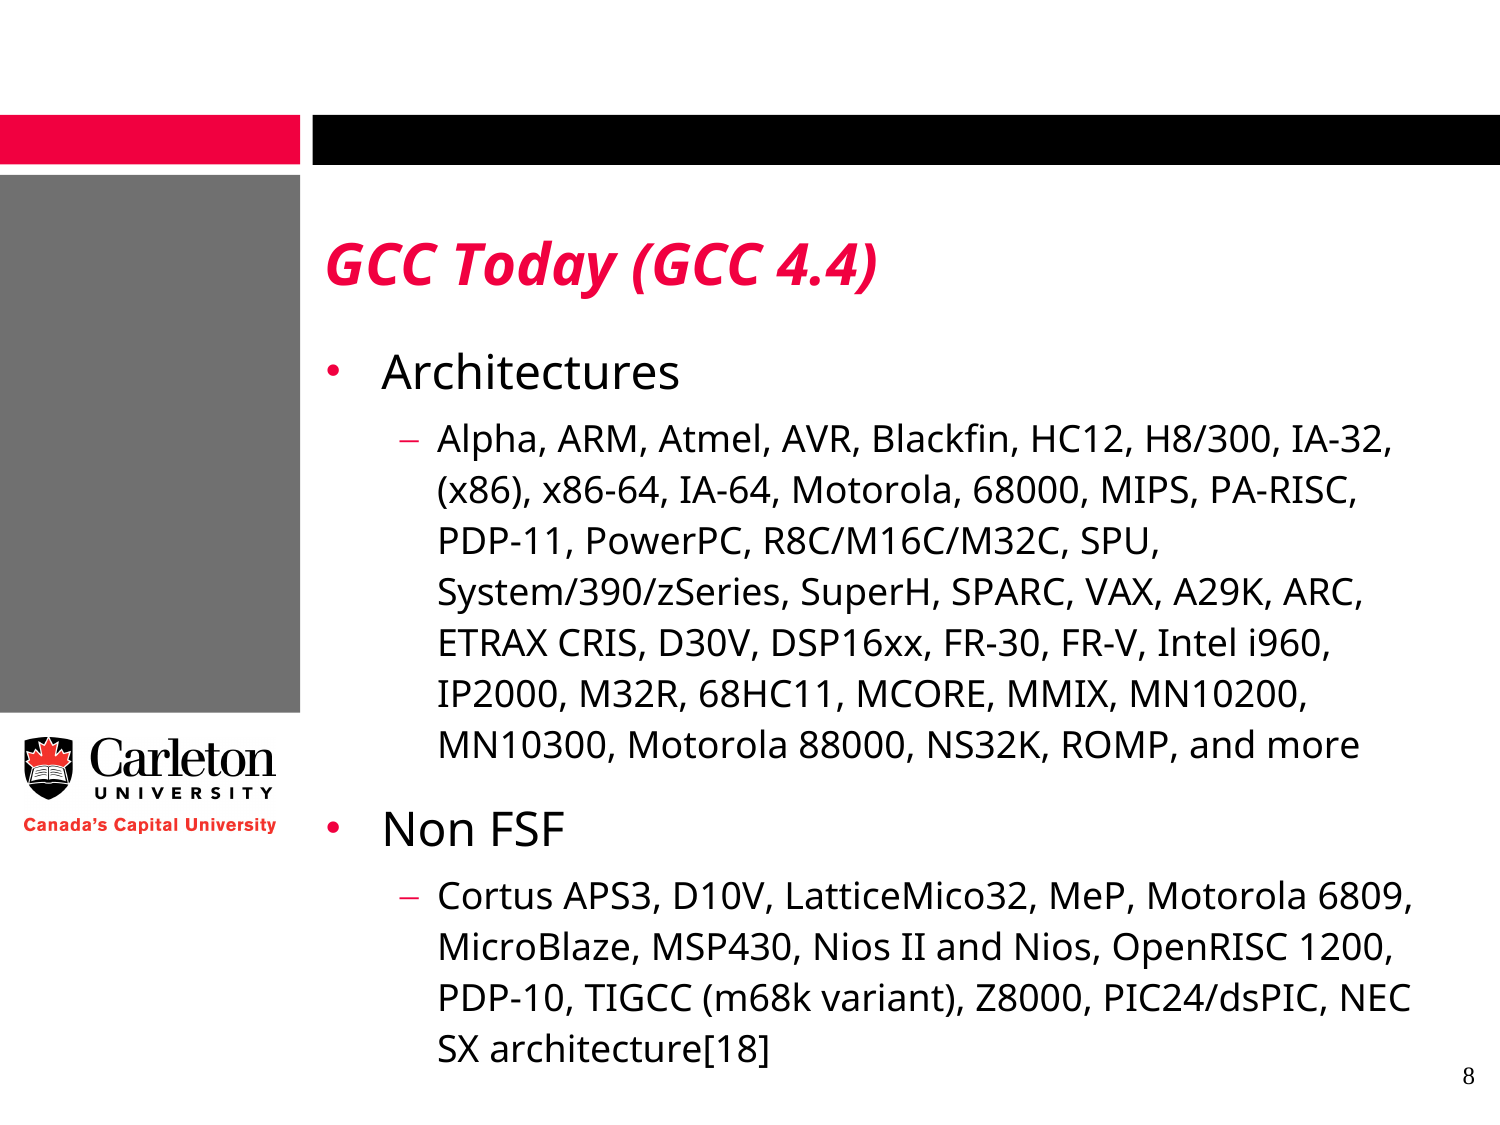

# GCC Today (GCC 4.4)
Architectures
Alpha, ARM, Atmel, AVR, Blackfin, HC12, H8/300, IA-32, (x86), x86-64, IA-64, Motorola, 68000, MIPS, PA-RISC, PDP-11, PowerPC, R8C/M16C/M32C, SPU, System/390/zSeries, SuperH, SPARC, VAX, A29K, ARC, ETRAX CRIS, D30V, DSP16xx, FR-30, FR-V, Intel i960, IP2000, M32R, 68HC11, MCORE, MMIX, MN10200, MN10300, Motorola 88000, NS32K, ROMP, and more
Non FSF
Cortus APS3, D10V, LatticeMico32, MeP, Motorola 6809, MicroBlaze, MSP430, Nios II and Nios, OpenRISC 1200, PDP-10, TIGCC (m68k variant), Z8000, PIC24/dsPIC, NEC SX architecture[18]
8